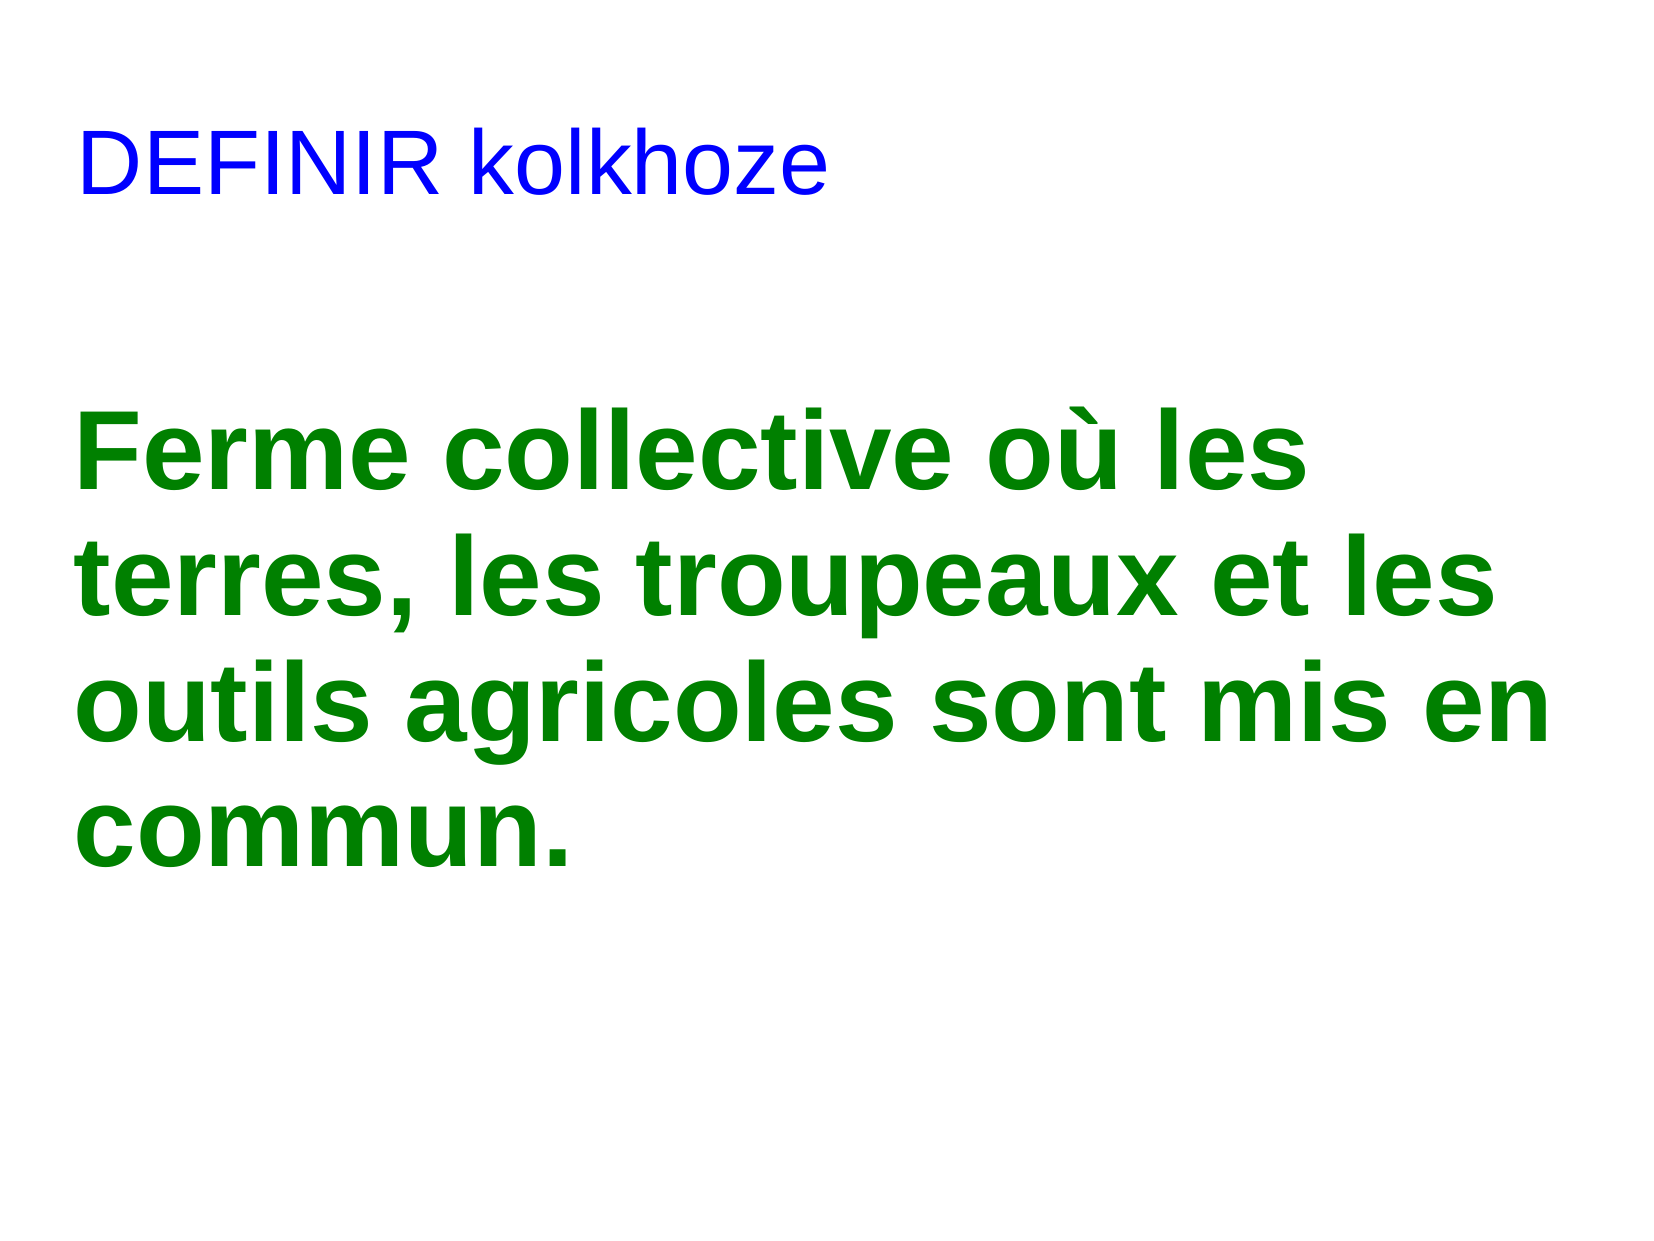

# DEFINIR kolkhoze
Ferme collective où les terres, les troupeaux et les outils agricoles sont mis en commun.